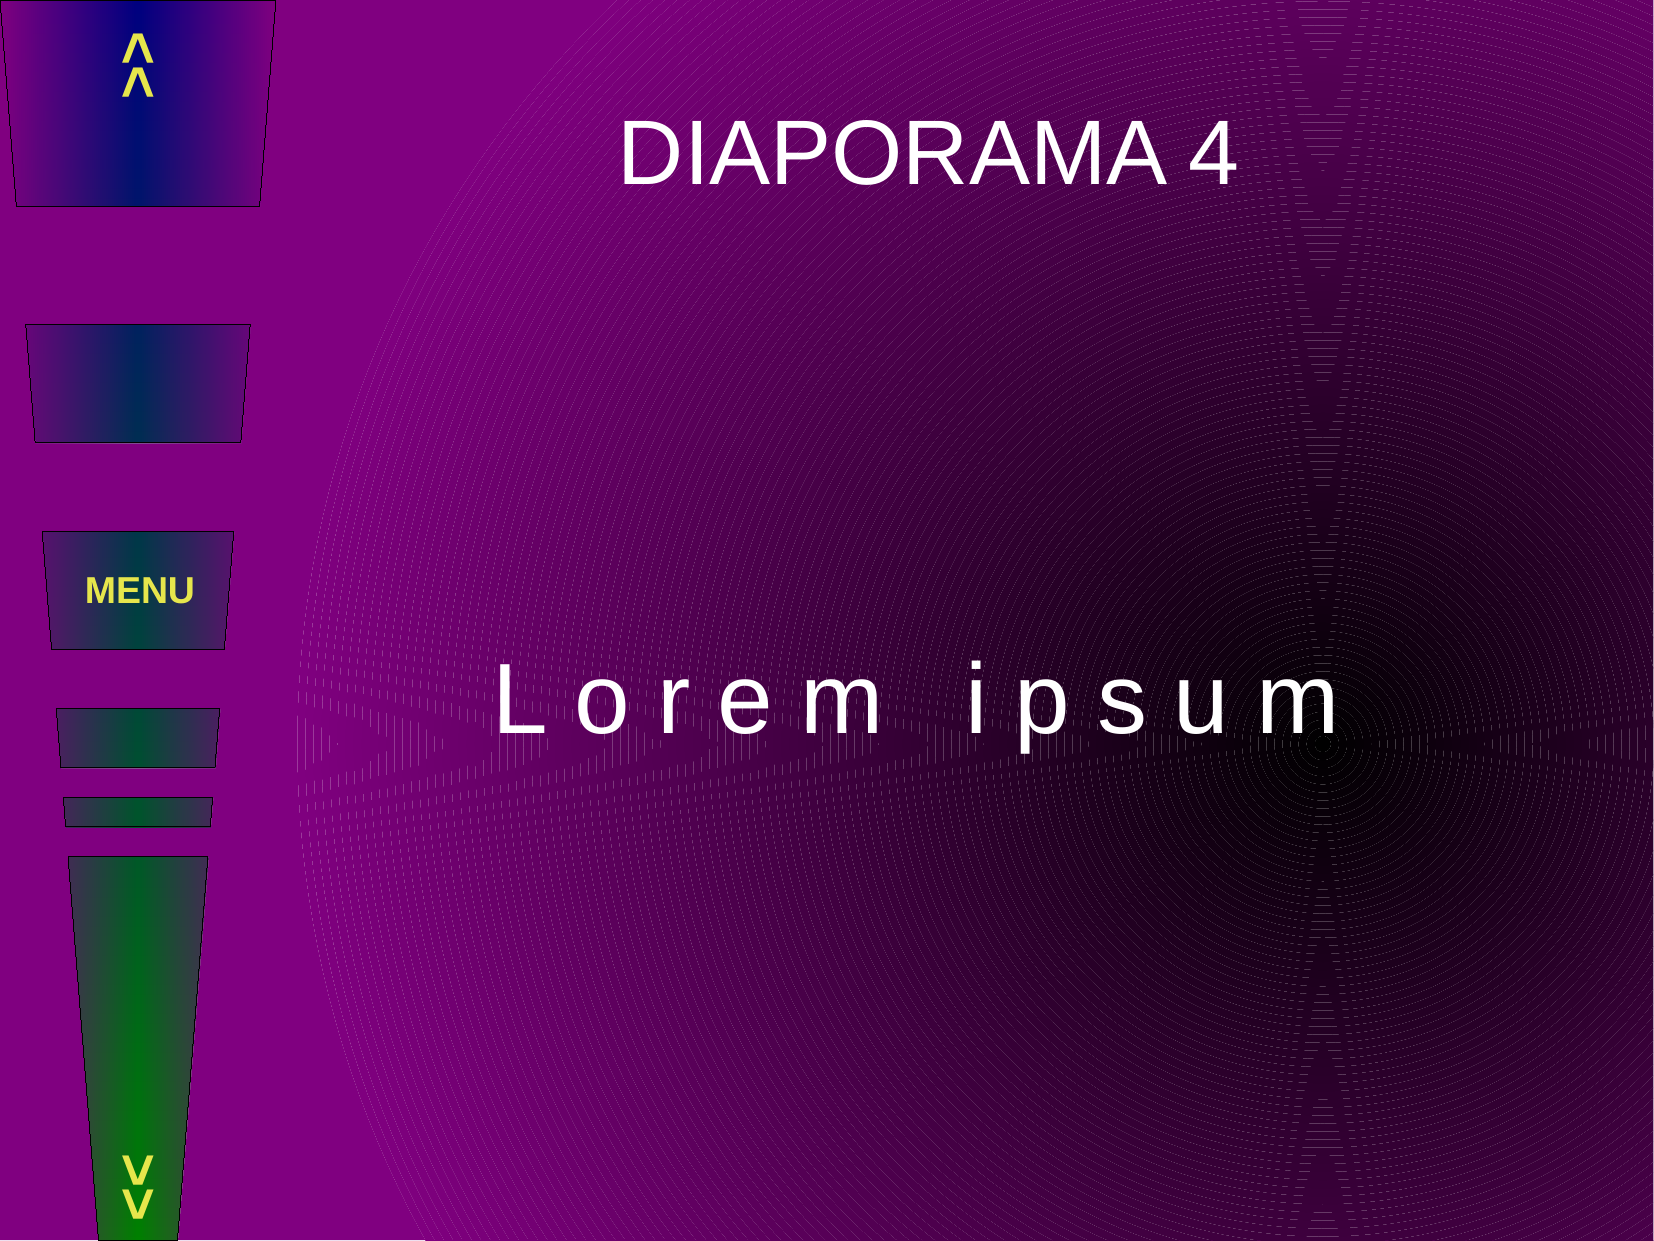

<<
# DIAPORAMA 4
Lorem ipsum
MENU
>>